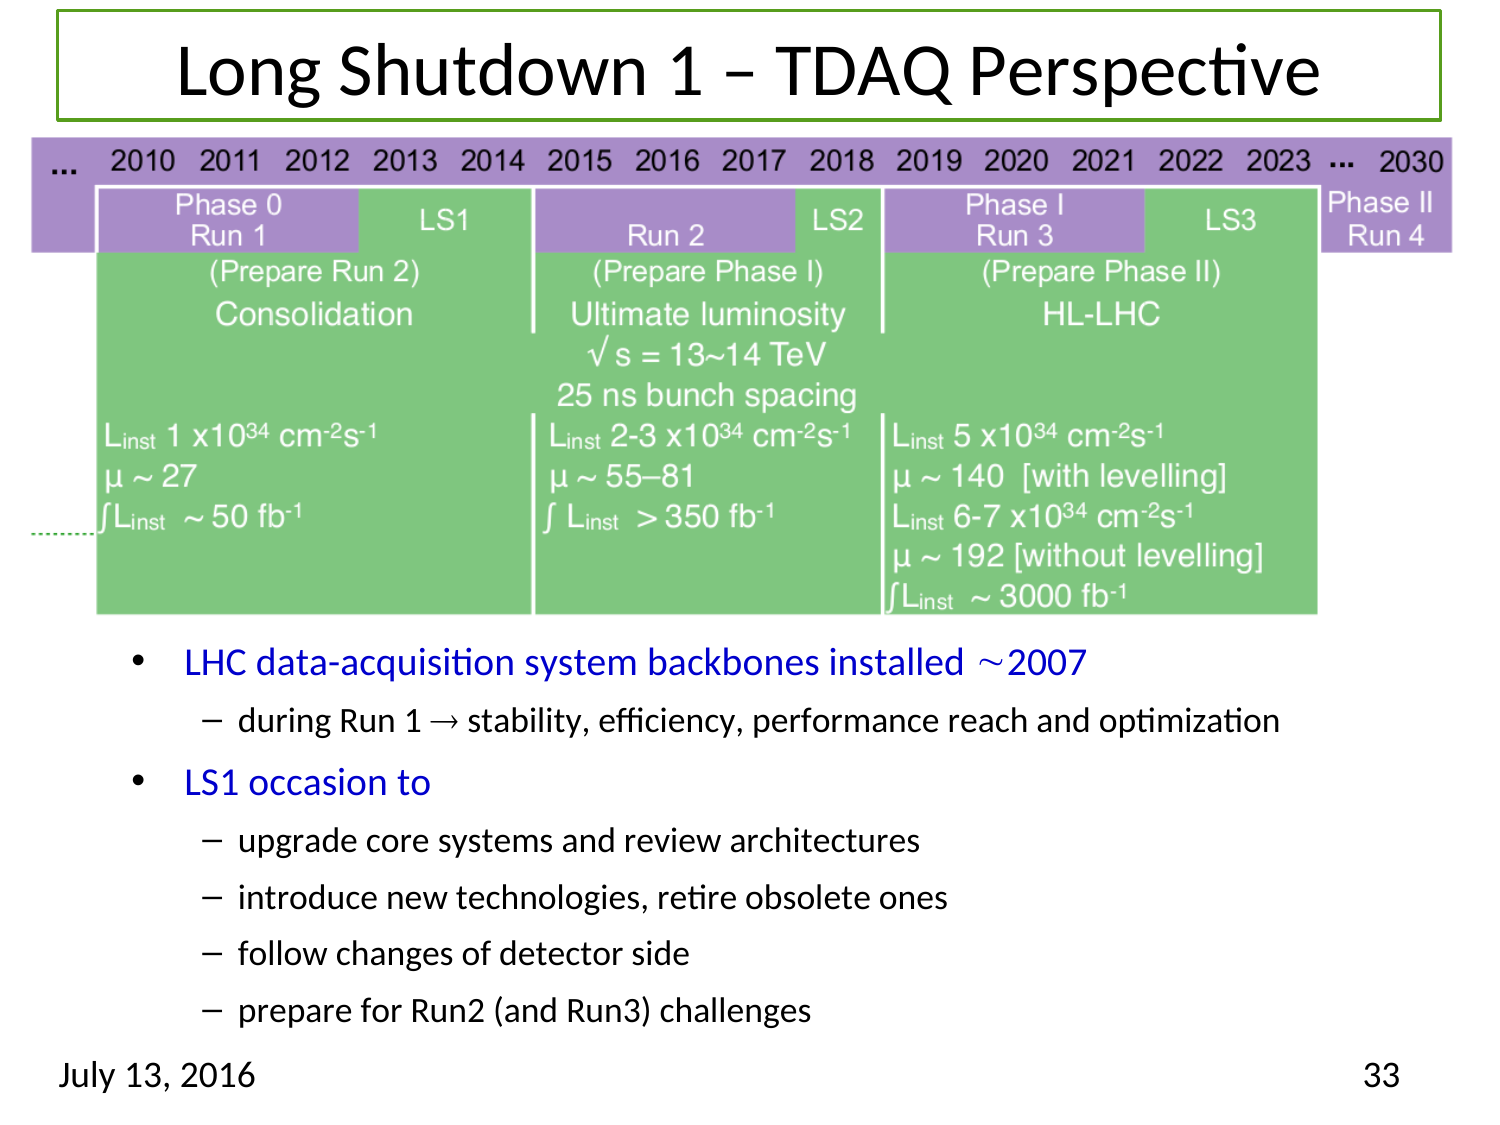

# Long Shutdown 1 – TDAQ Perspective
 LHC data-acquisition system backbones installed ~2007
during Run 1  stability, efficiency, performance reach and optimization
 LS1 occasion to
upgrade core systems and review architectures
introduce new technologies, retire obsolete ones
follow changes of detector side
prepare for Run2 (and Run3) challenges
33